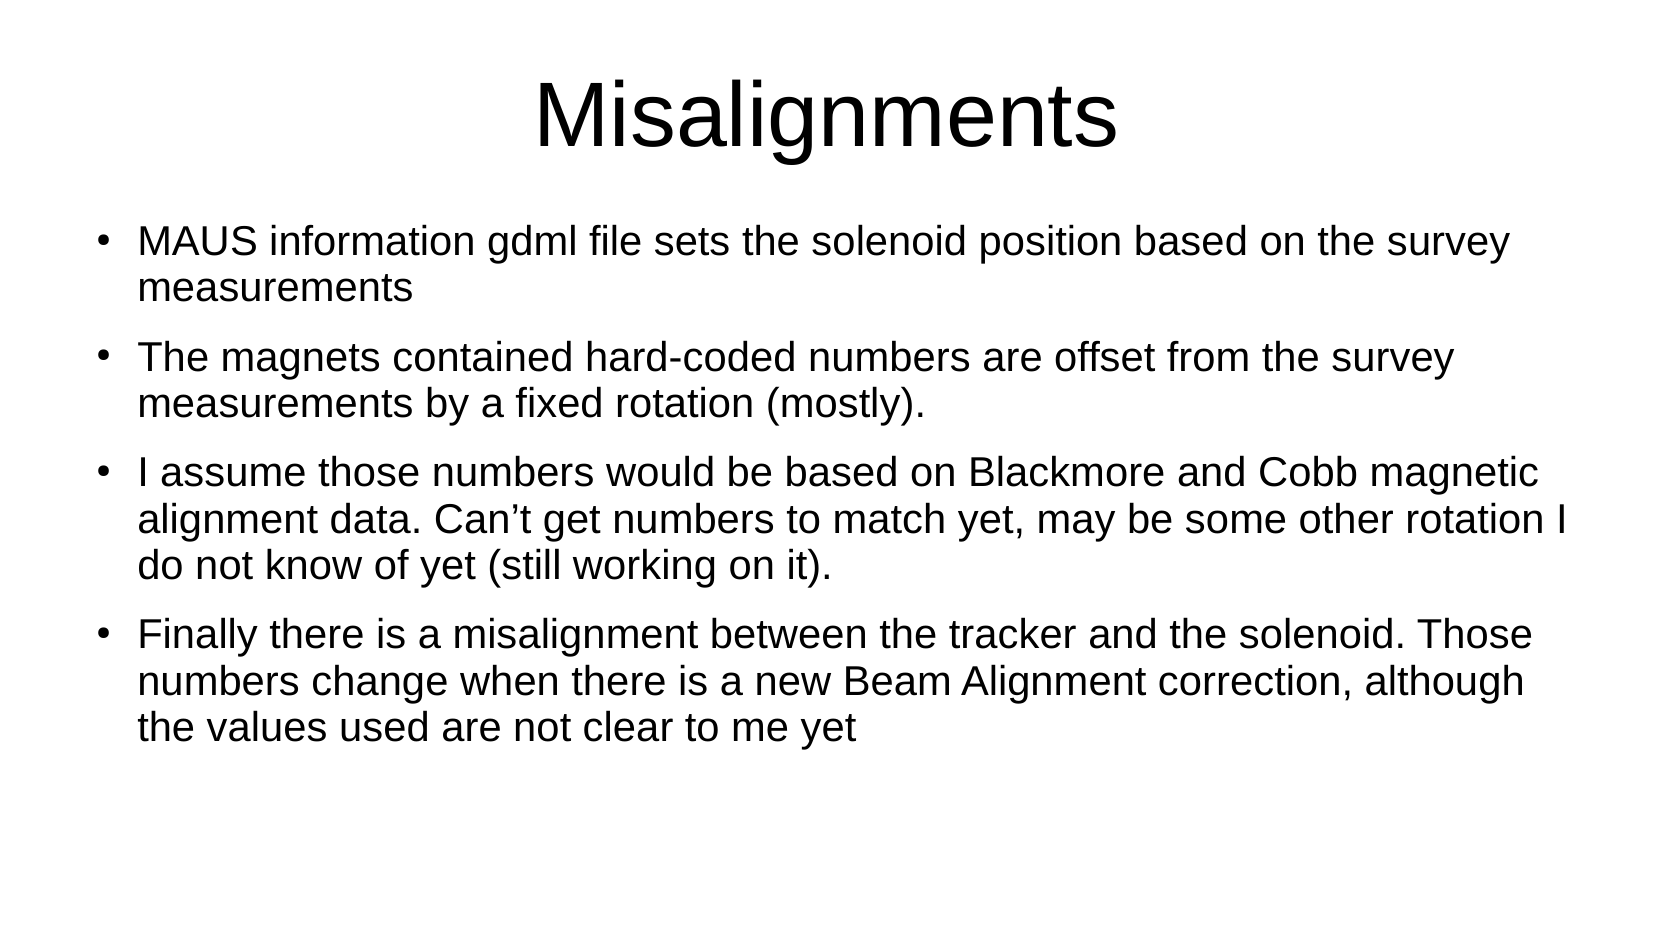

# Misalignments
MAUS information gdml file sets the solenoid position based on the survey measurements
The magnets contained hard-coded numbers are offset from the survey measurements by a fixed rotation (mostly).
I assume those numbers would be based on Blackmore and Cobb magnetic alignment data. Can’t get numbers to match yet, may be some other rotation I do not know of yet (still working on it).
Finally there is a misalignment between the tracker and the solenoid. Those numbers change when there is a new Beam Alignment correction, although the values used are not clear to me yet